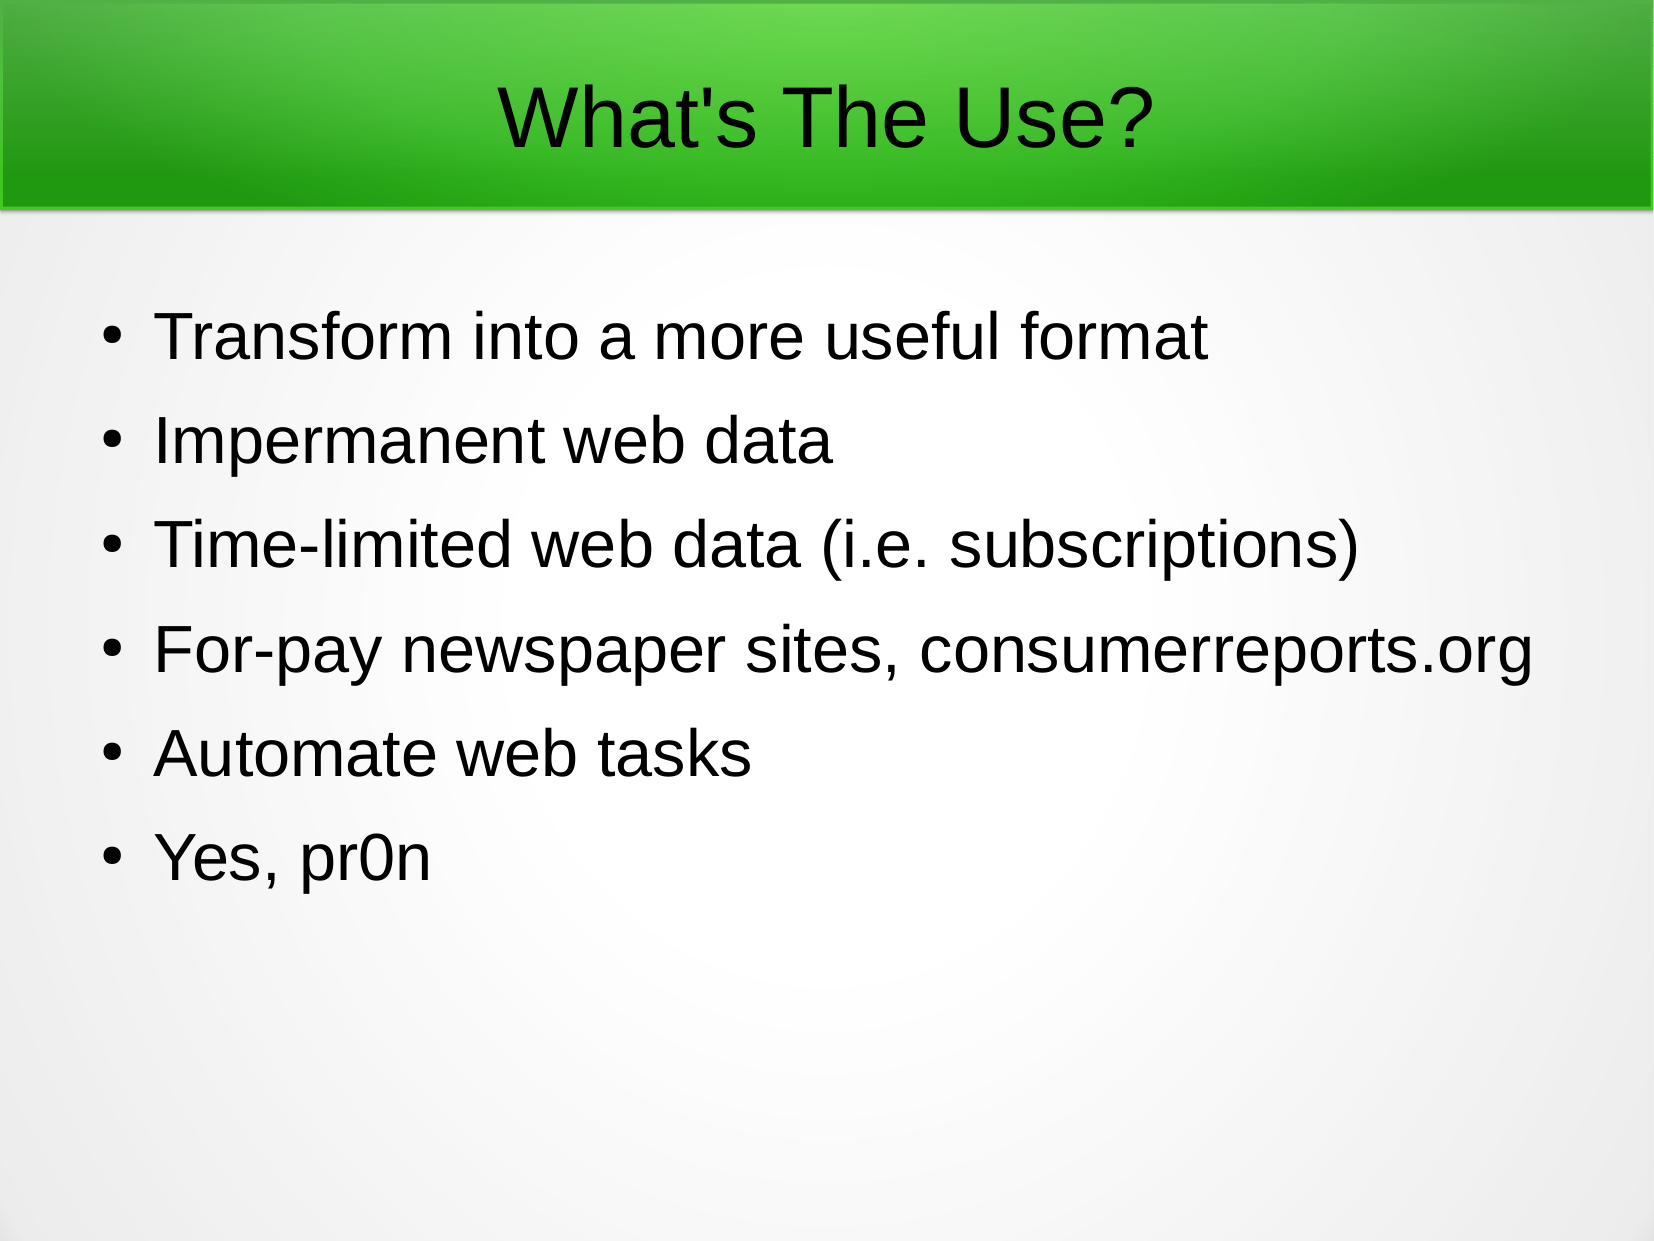

# What's The Use?
Transform into a more useful format
Impermanent web data
Time-limited web data (i.e. subscriptions)
For-pay newspaper sites, consumerreports.org
Automate web tasks
Yes, pr0n